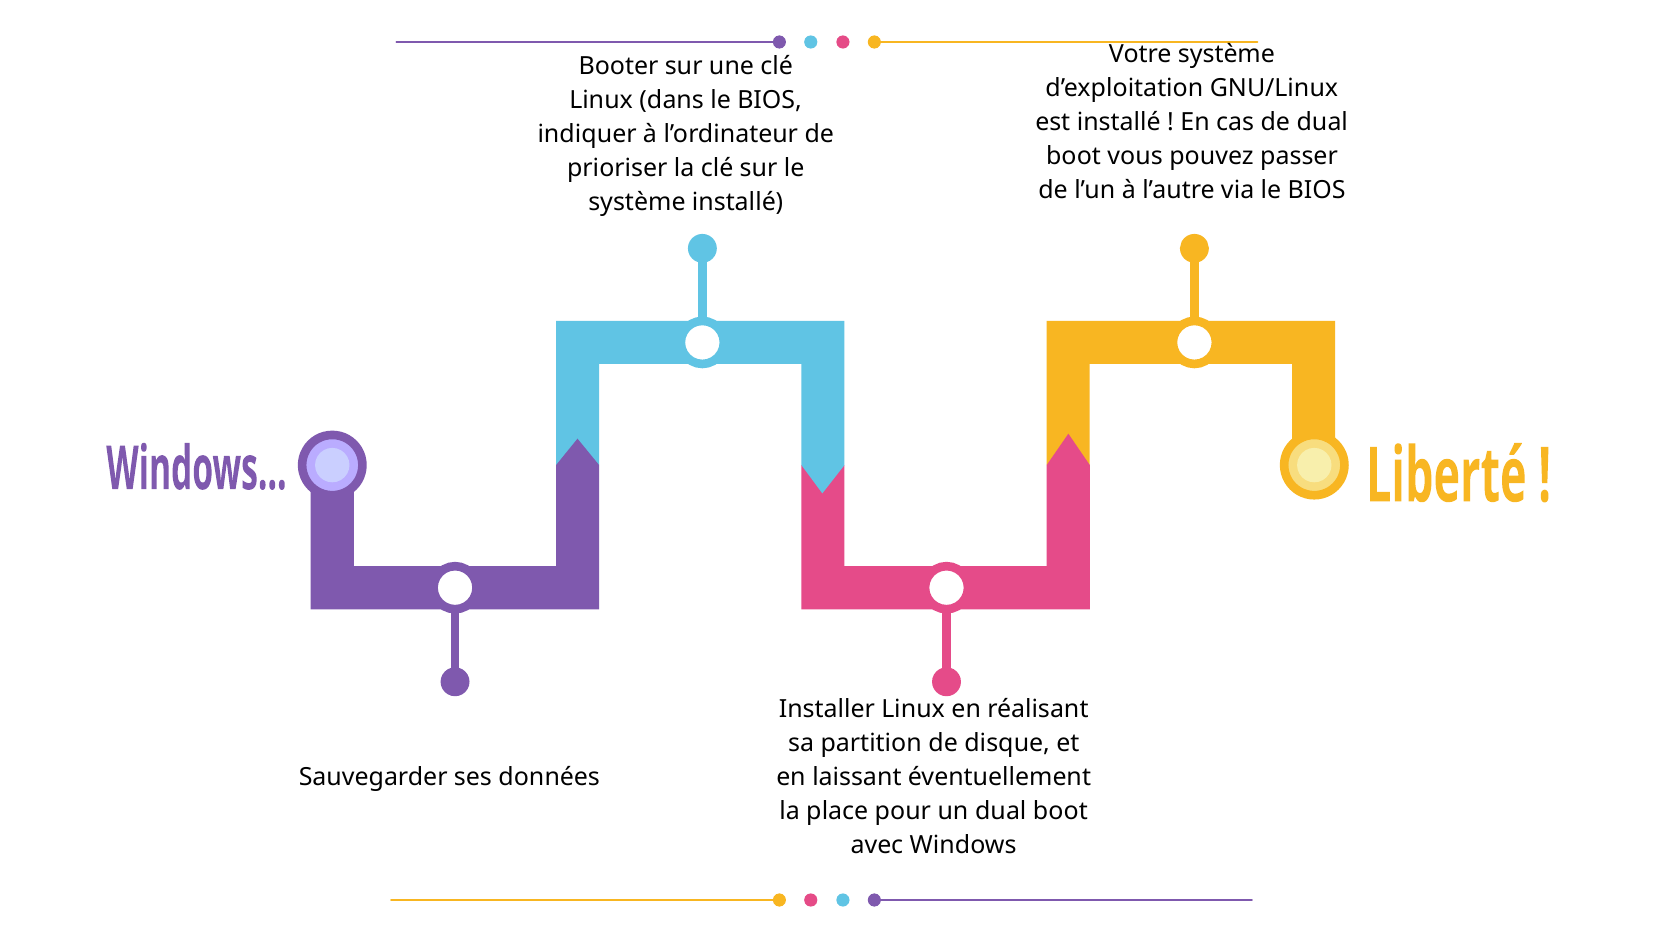

Votre système d’exploitation GNU/Linux est installé ! En cas de dual boot vous pouvez passer de l’un à l’autre via le BIOS
Booter sur une clé Linux (dans le BIOS, indiquer à l’ordinateur de prioriser la clé sur le système installé)
Windows...
Liberté !
# Sauvegarder ses données
Installer Linux en réalisant sa partition de disque, et en laissant éventuellement la place pour un dual boot avec Windows